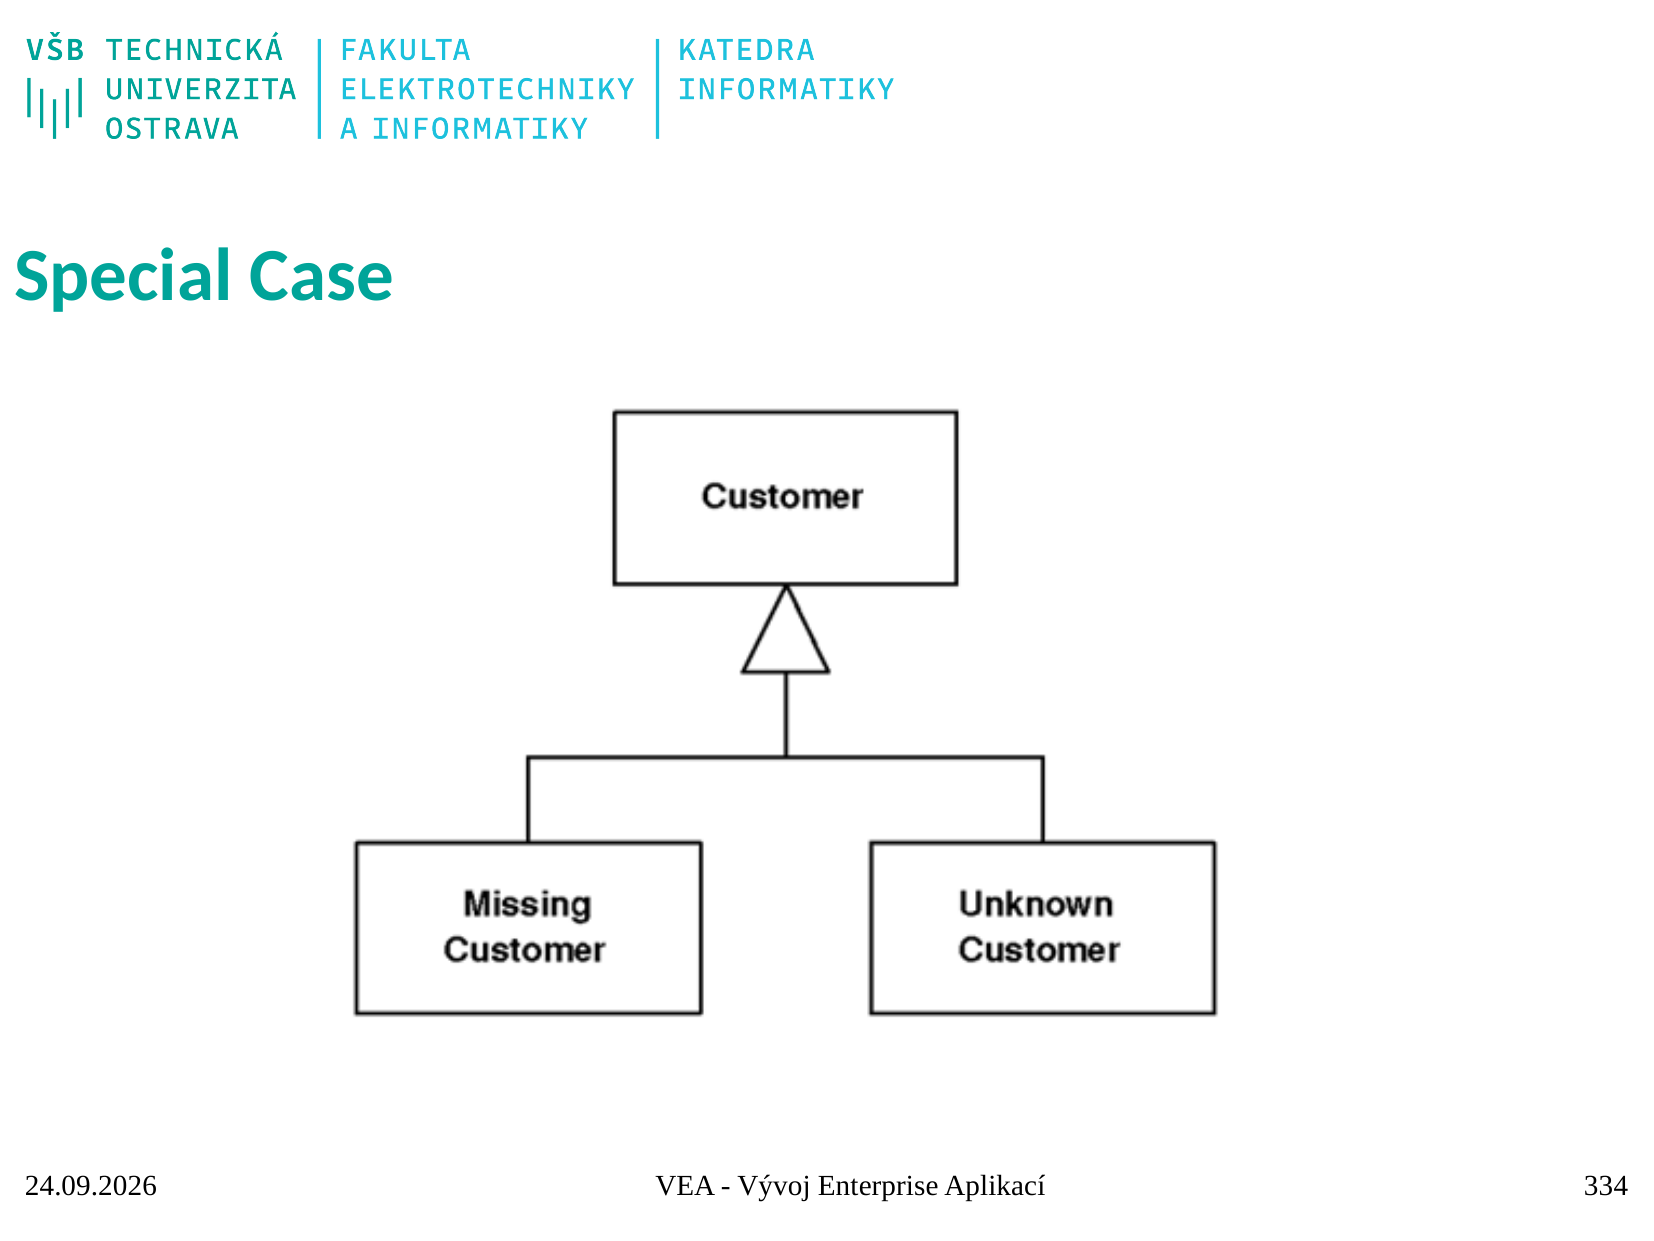

# Special Case
VEA - Vývoj Enterprise Aplikací
334